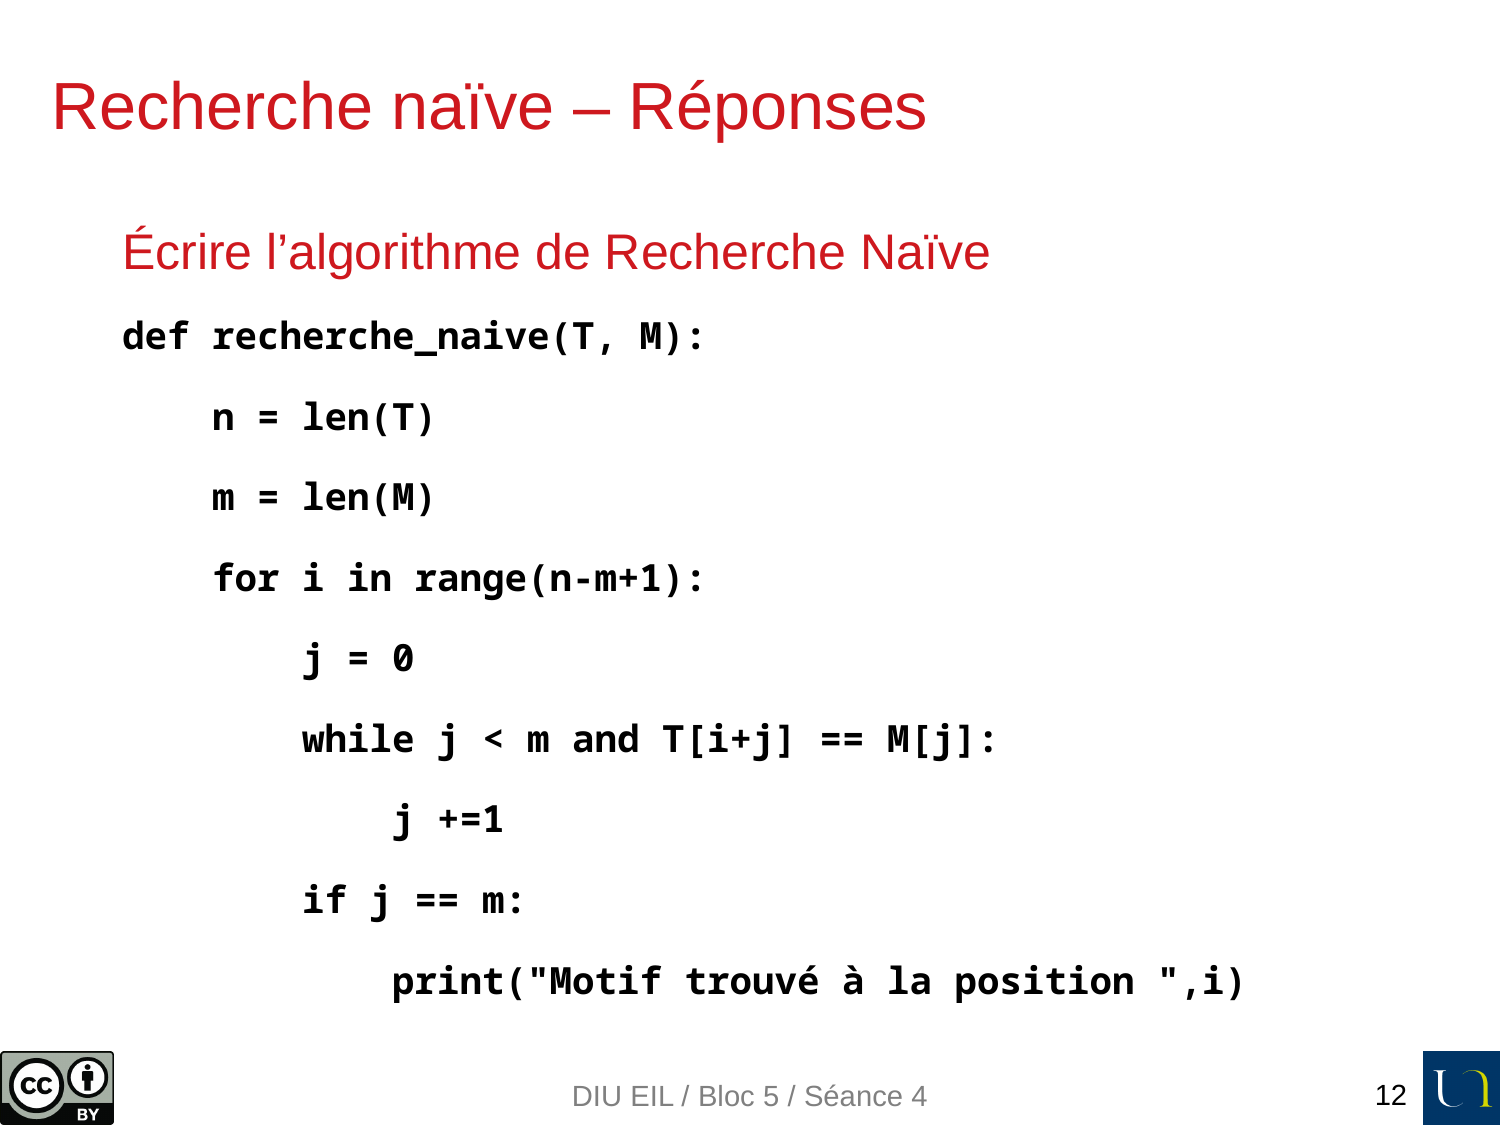

# Recherche naïve – Réponses
Écrire l’algorithme de Recherche Naïve
def recherche_naive(T, M):
 n = len(T)
 m = len(M)
 for i in range(n-m+1):
 j = 0
 while j < m and T[i+j] == M[j]:
 j +=1
 if j == m:
 print("Motif trouvé à la position ",i)
12